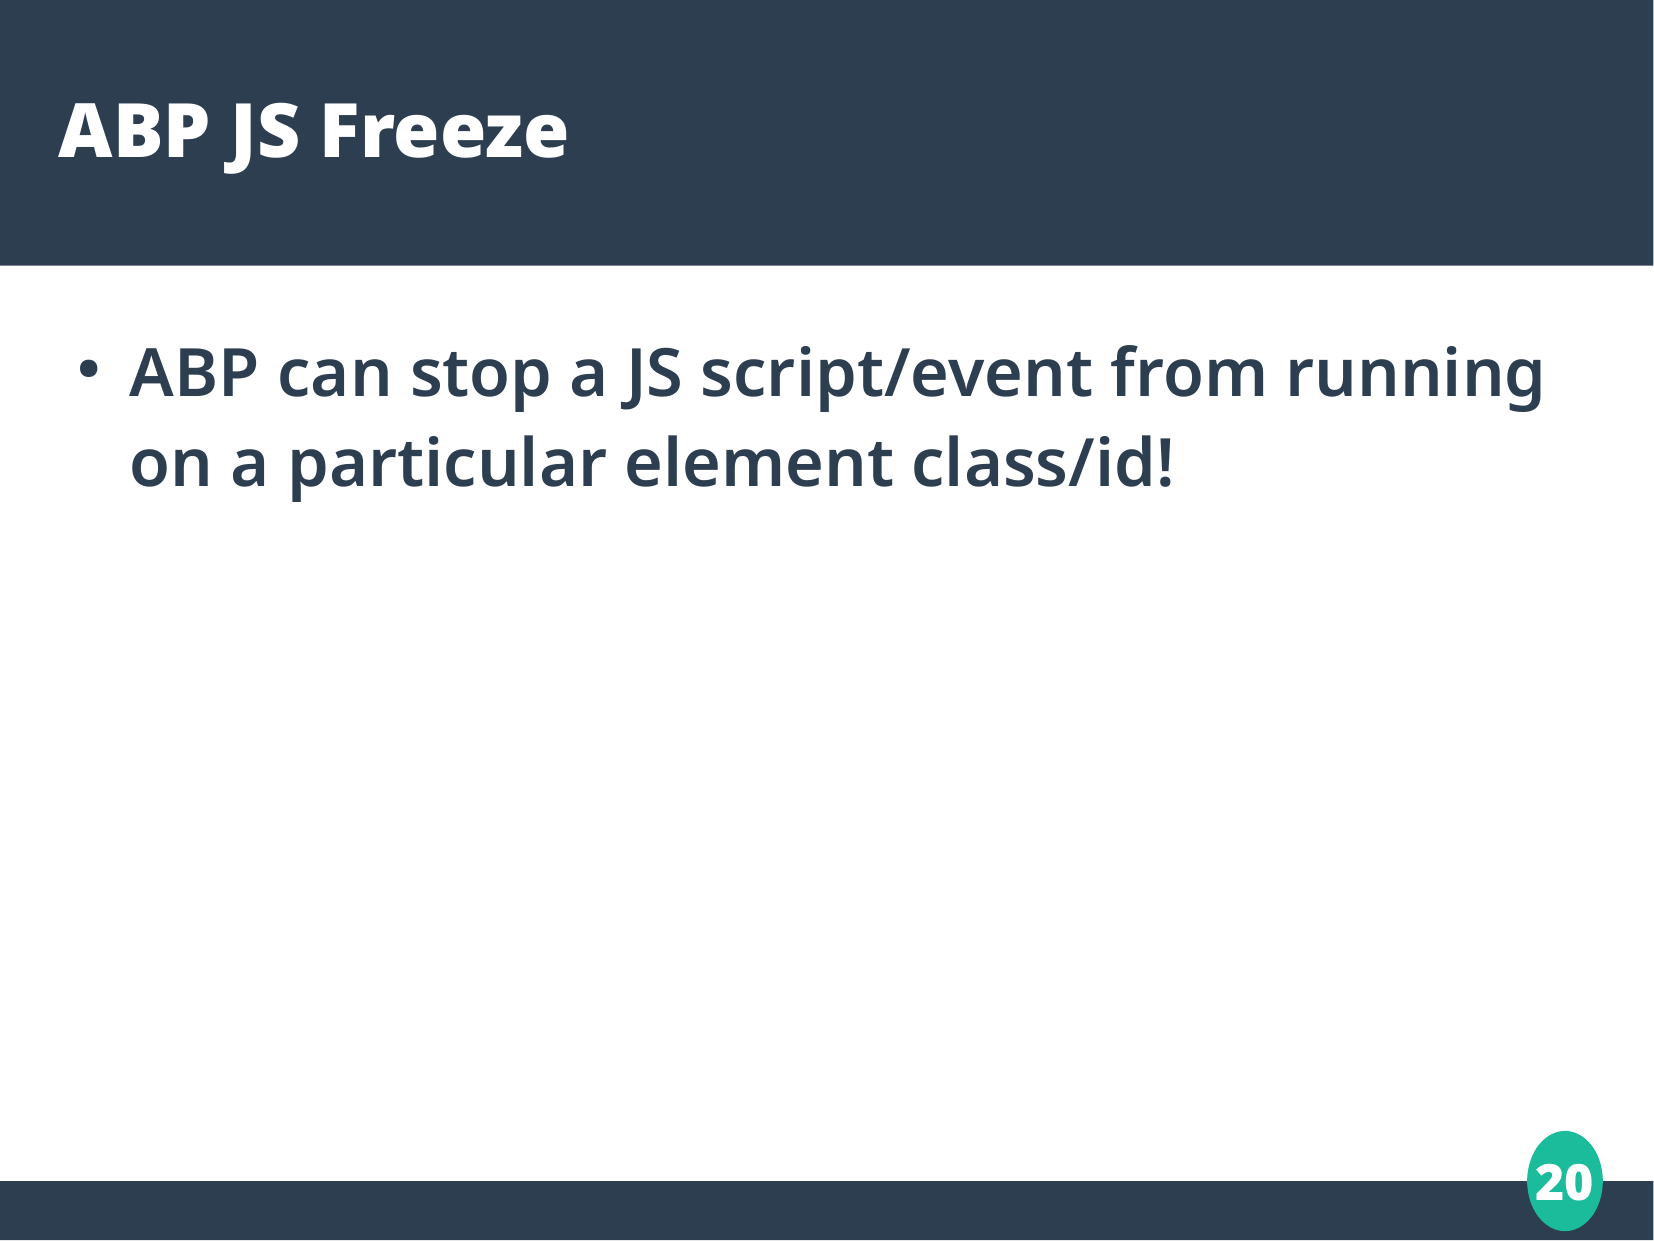

# ABP JS Freeze
ABP can stop a JS script/event from running on a particular element class/id!